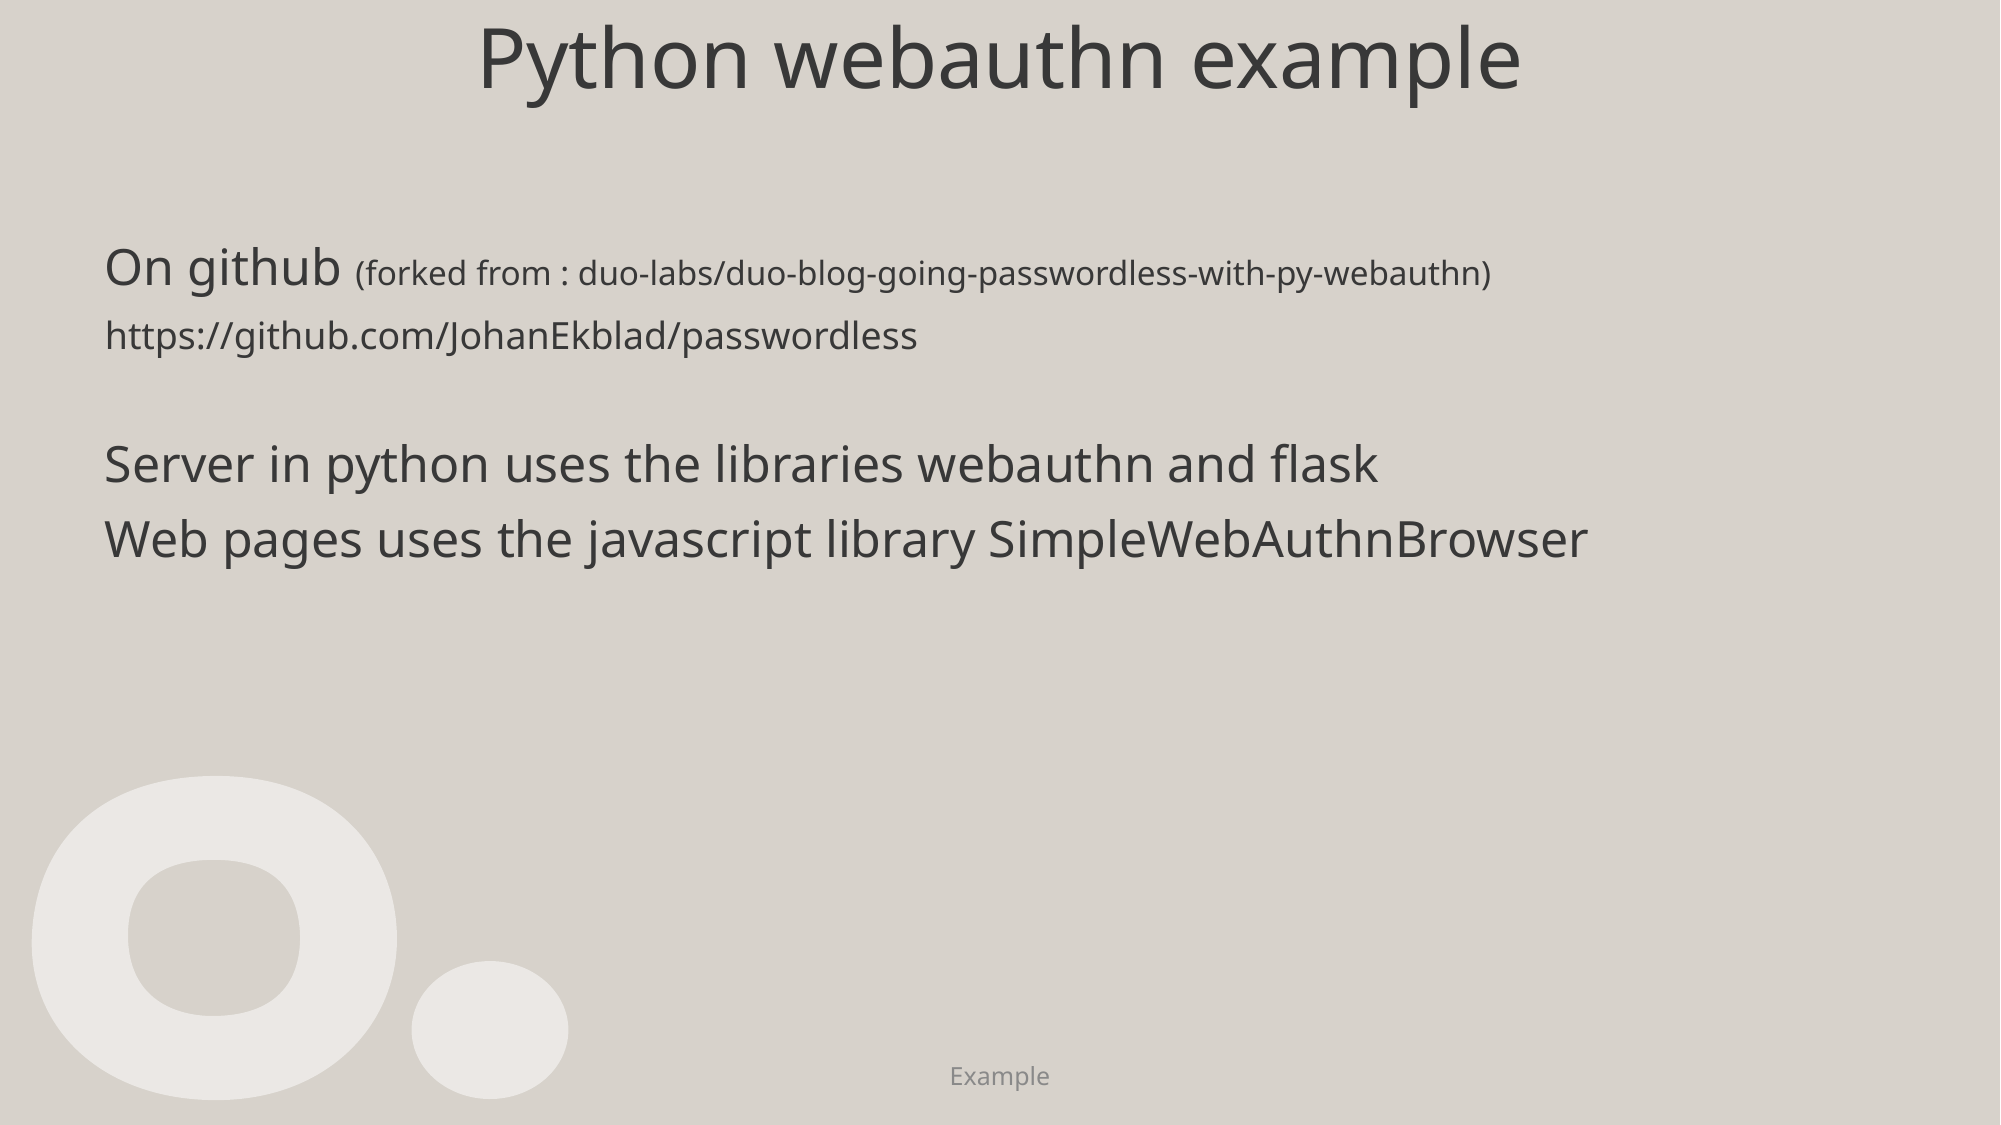

Python webauthn example
# On github (forked from : duo-labs/duo-blog-going-passwordless-with-py-webauthn)
https://github.com/JohanEkblad/passwordless
Server in python uses the libraries webauthn and flask
Web pages uses the javascript library SimpleWebAuthnBrowser
Example